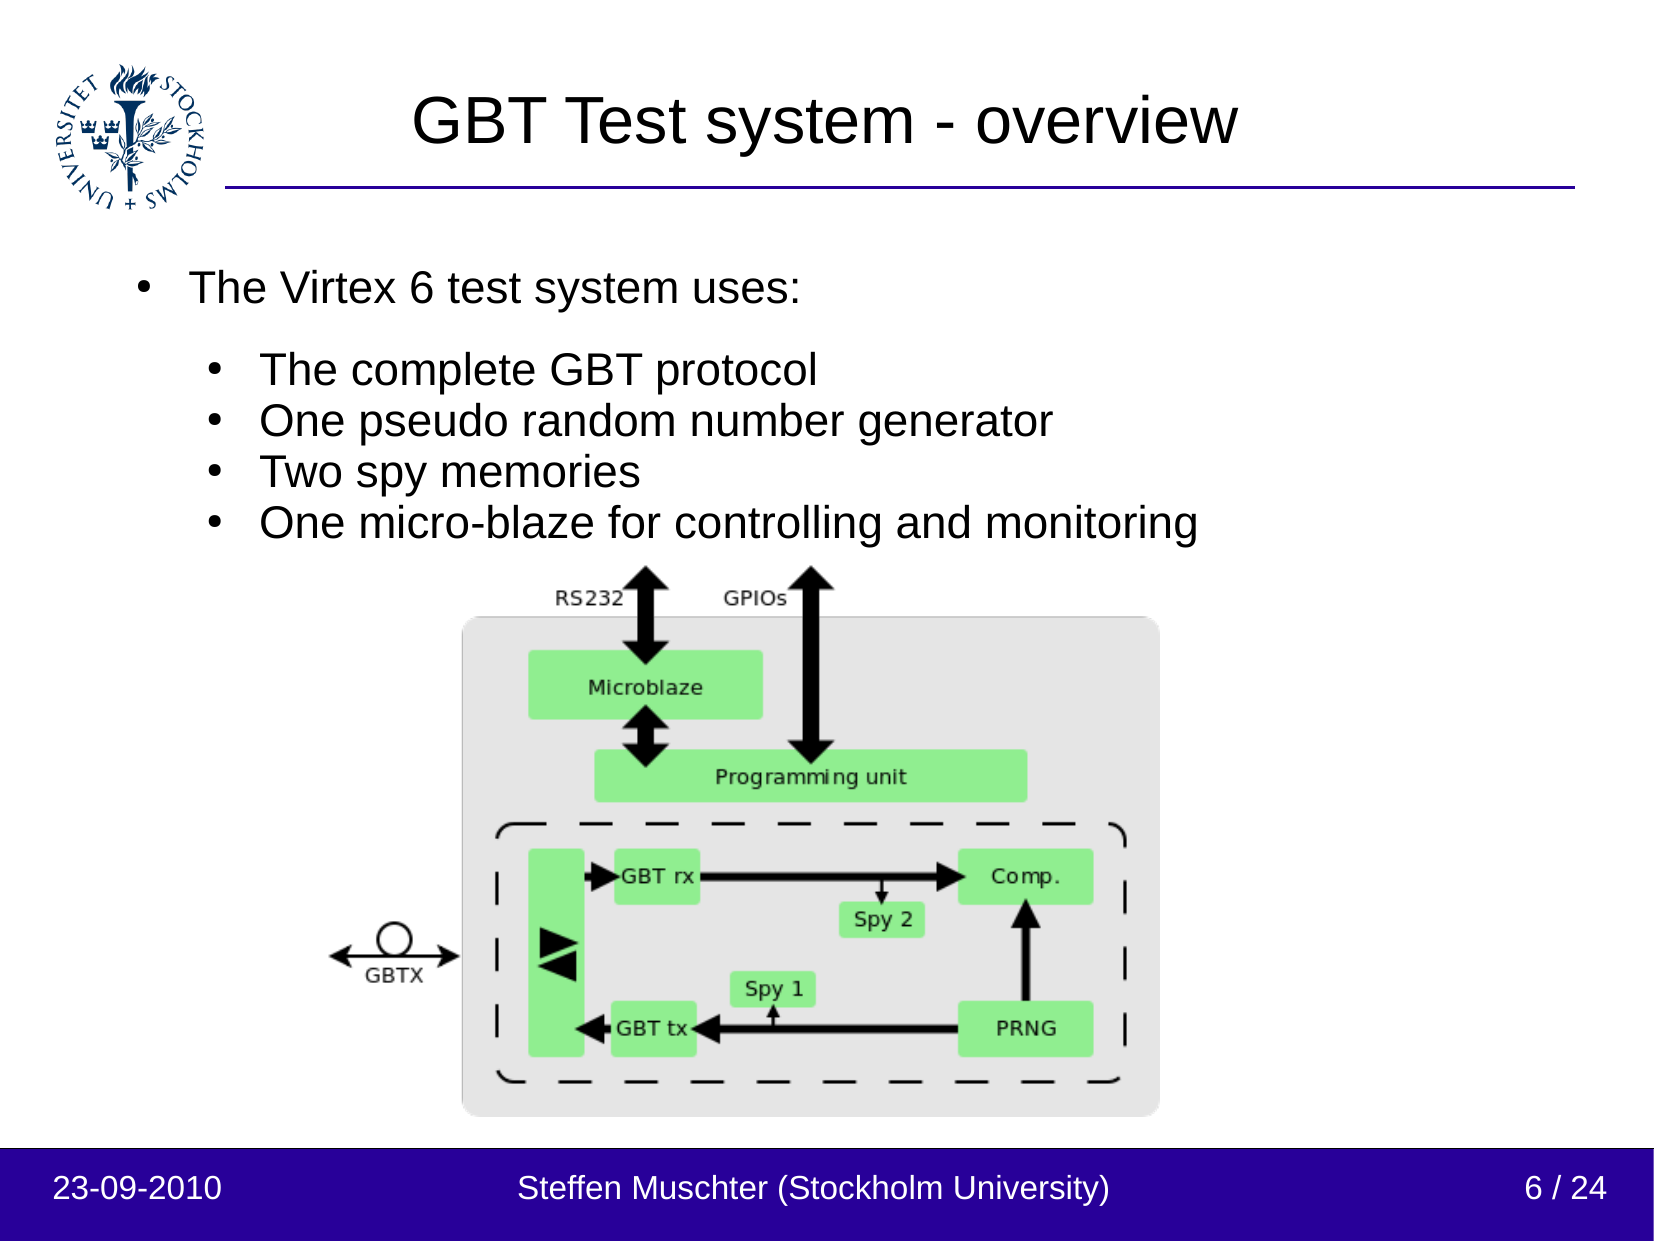

GBT Test system - overview
The Virtex 6 test system uses:
The complete GBT protocol
One pseudo random number generator
Two spy memories
One micro-blaze for controlling and monitoring
6 / 24